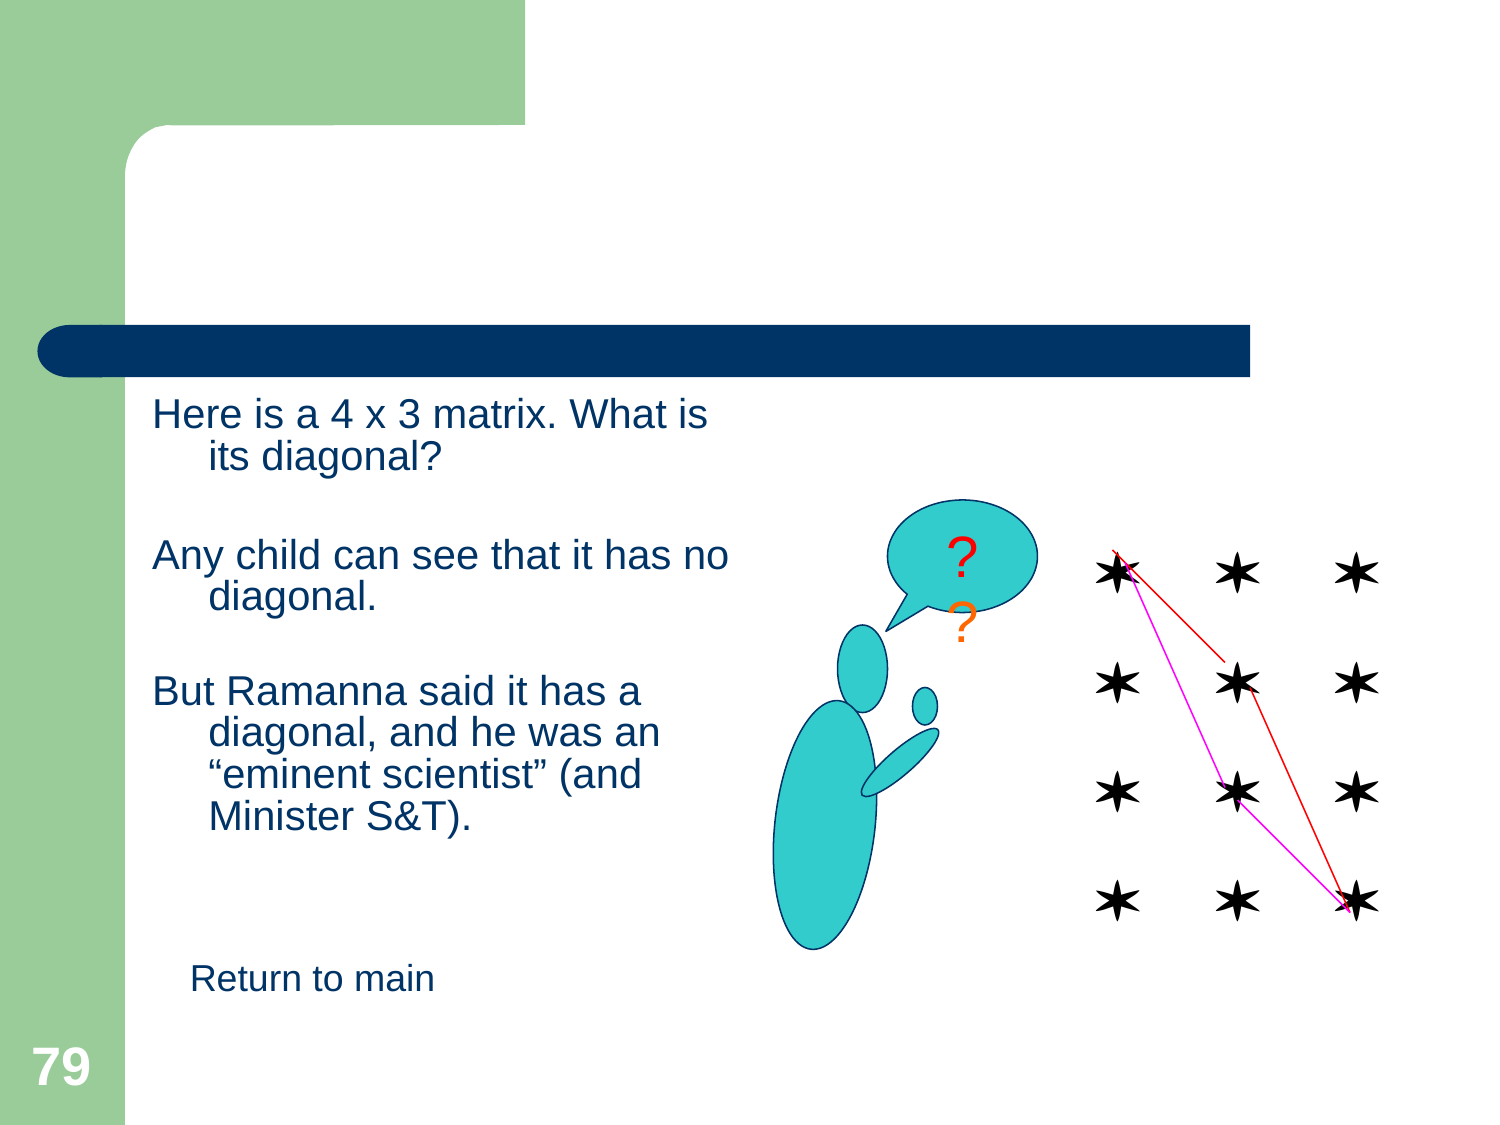

# Here is a 4 x 3 matrix. What is its diagonal?
Any child can see that it has no diagonal.
But Ramanna said it has a diagonal, and he was an “eminent scientist” (and Minister S&T).
? ?
Return to main
79